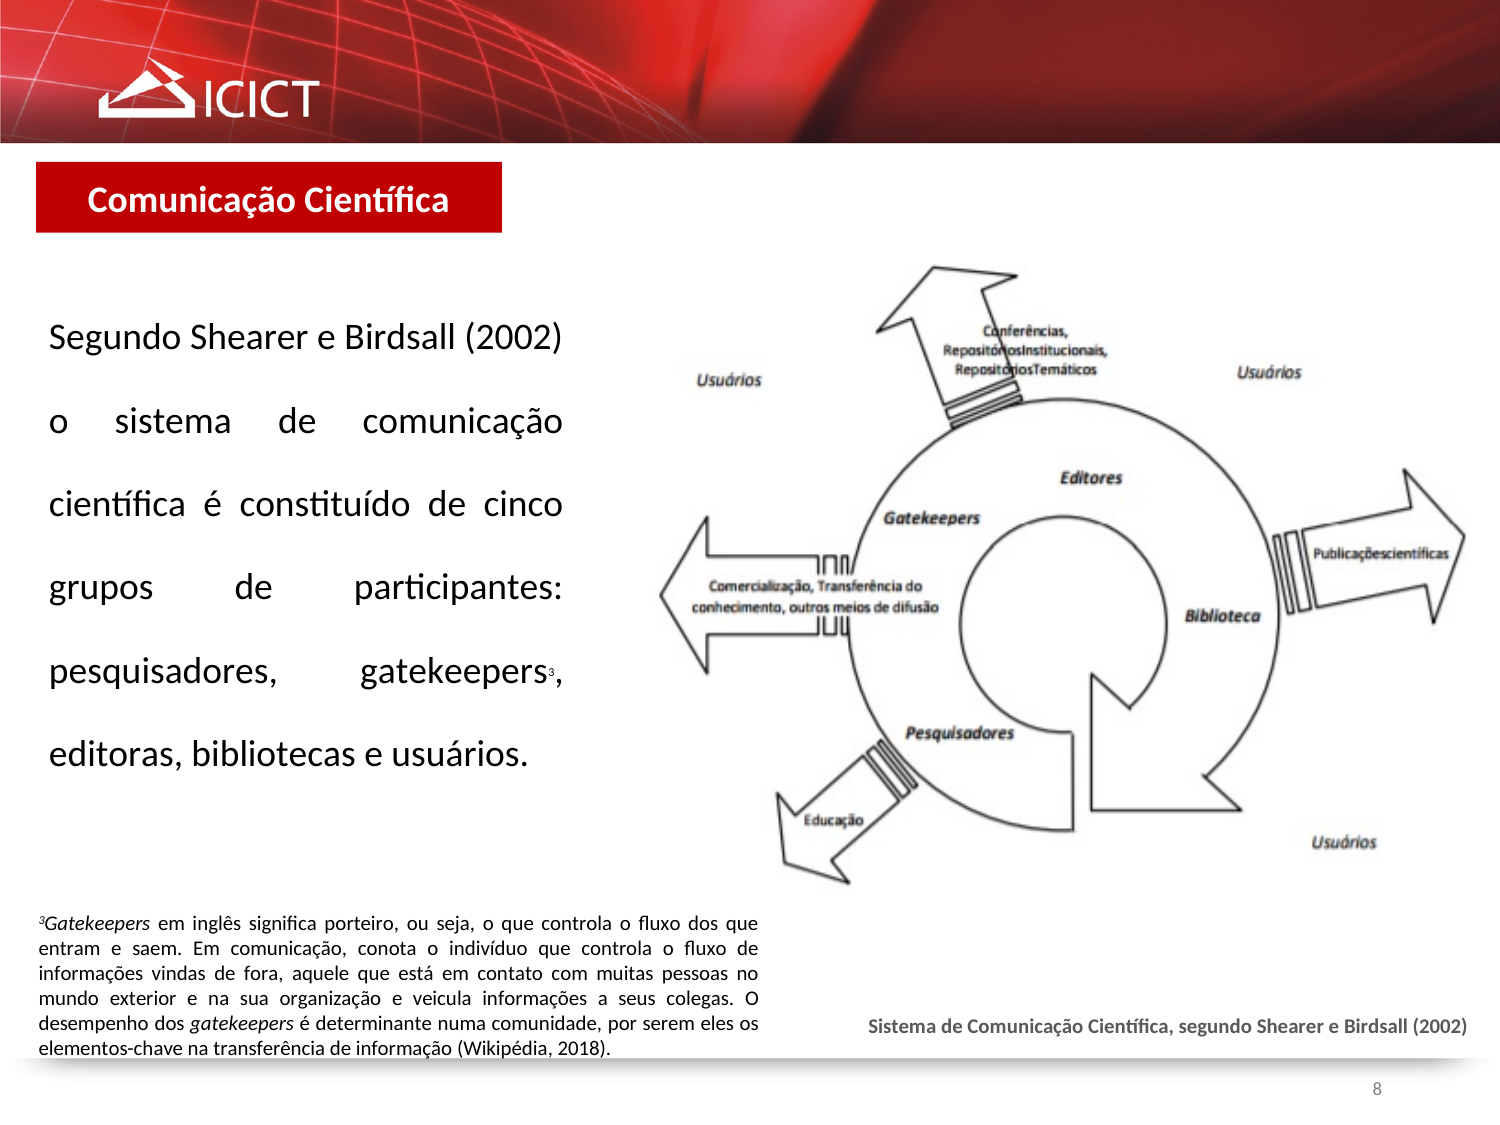

Comunicação Científica
Segundo Shearer e Birdsall (2002) o sistema de comunicação científica é constituído de cinco grupos de participantes: pesquisadores, gatekeepers3, editoras, bibliotecas e usuários.
3Gatekeepers em inglês significa porteiro, ou seja, o que controla o fluxo dos que entram e saem. Em comunicação, conota o indivíduo que controla o fluxo de informações vindas de fora, aquele que está em contato com muitas pessoas no mundo exterior e na sua organização e veicula informações a seus colegas. O desempenho dos gatekeepers é determinante numa comunidade, por serem eles os elementos-chave na transferência de informação (Wikipédia, 2018).
Sistema de Comunicação Científica, segundo Shearer e Birdsall (2002)